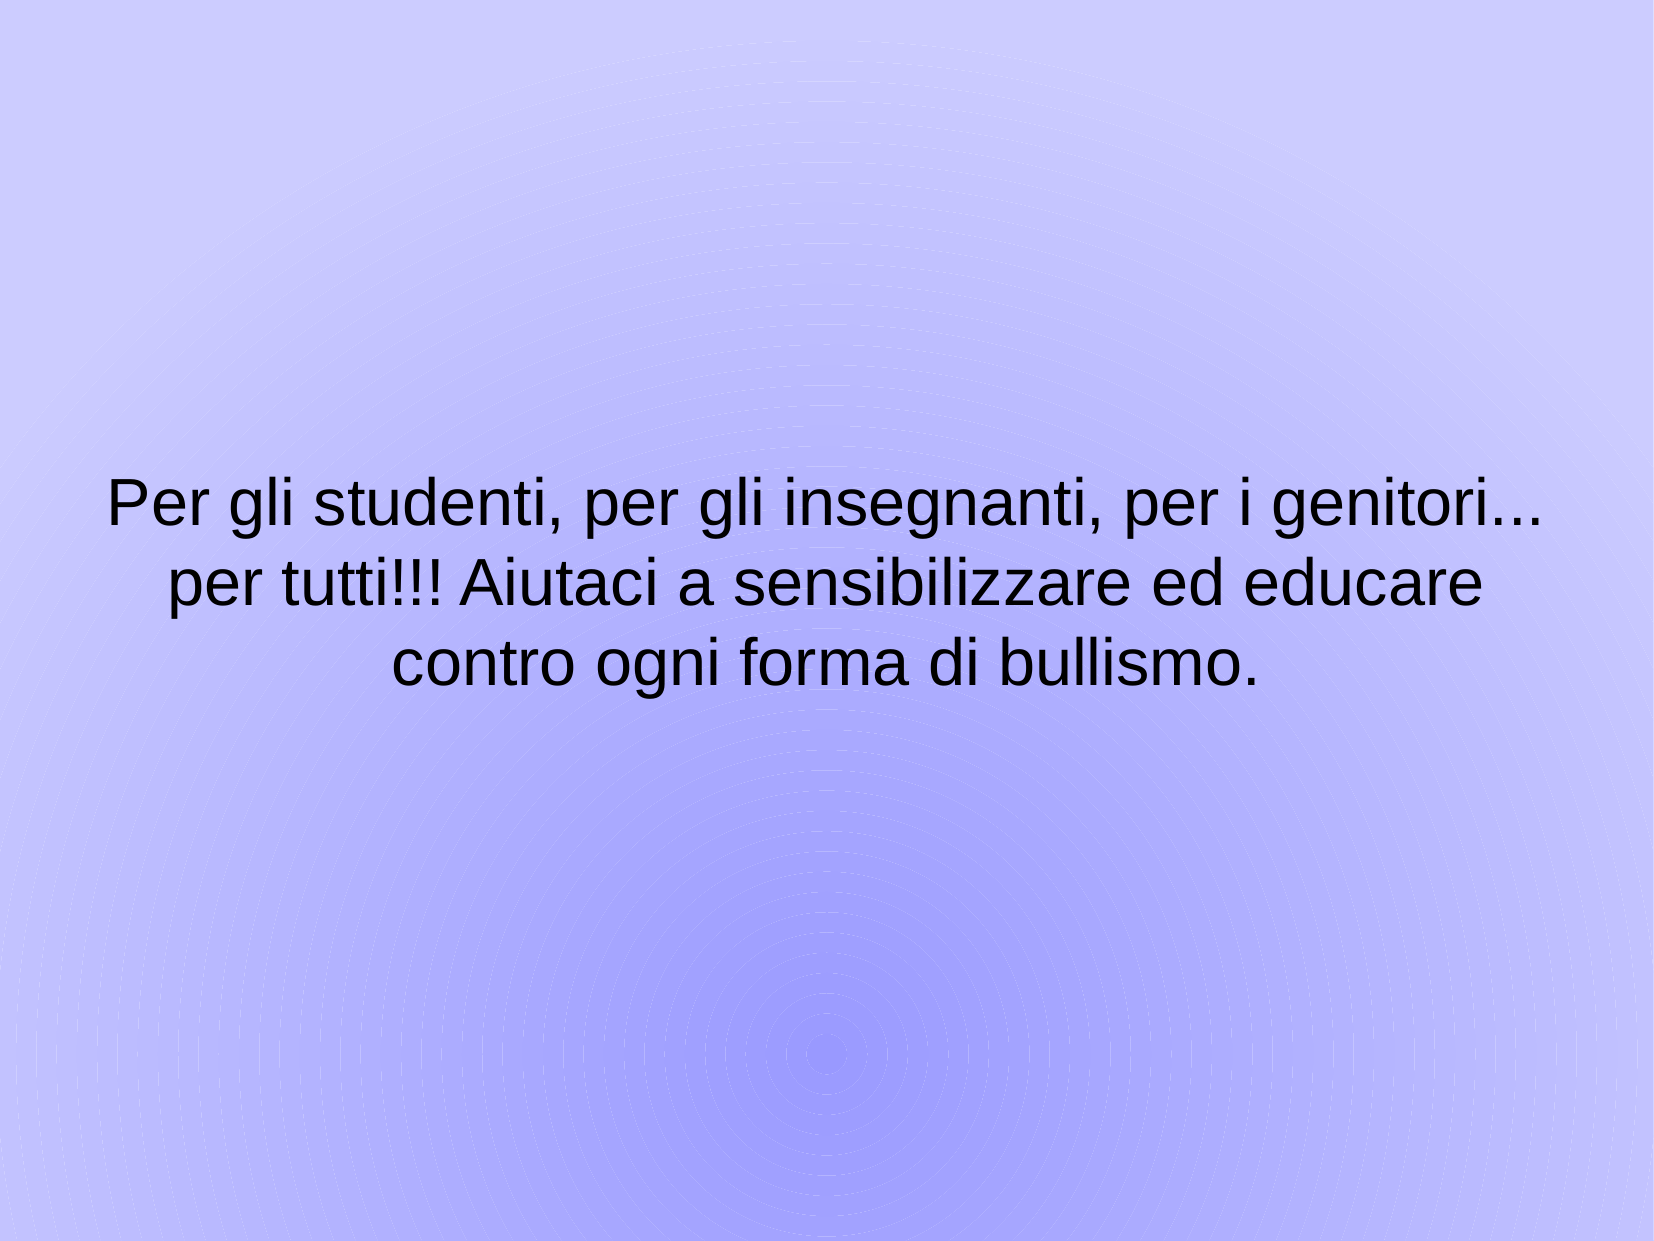

# Per gli studenti, per gli insegnanti, per i genitori... per tutti!!! Aiutaci a sensibilizzare ed educare contro ogni forma di bullismo.